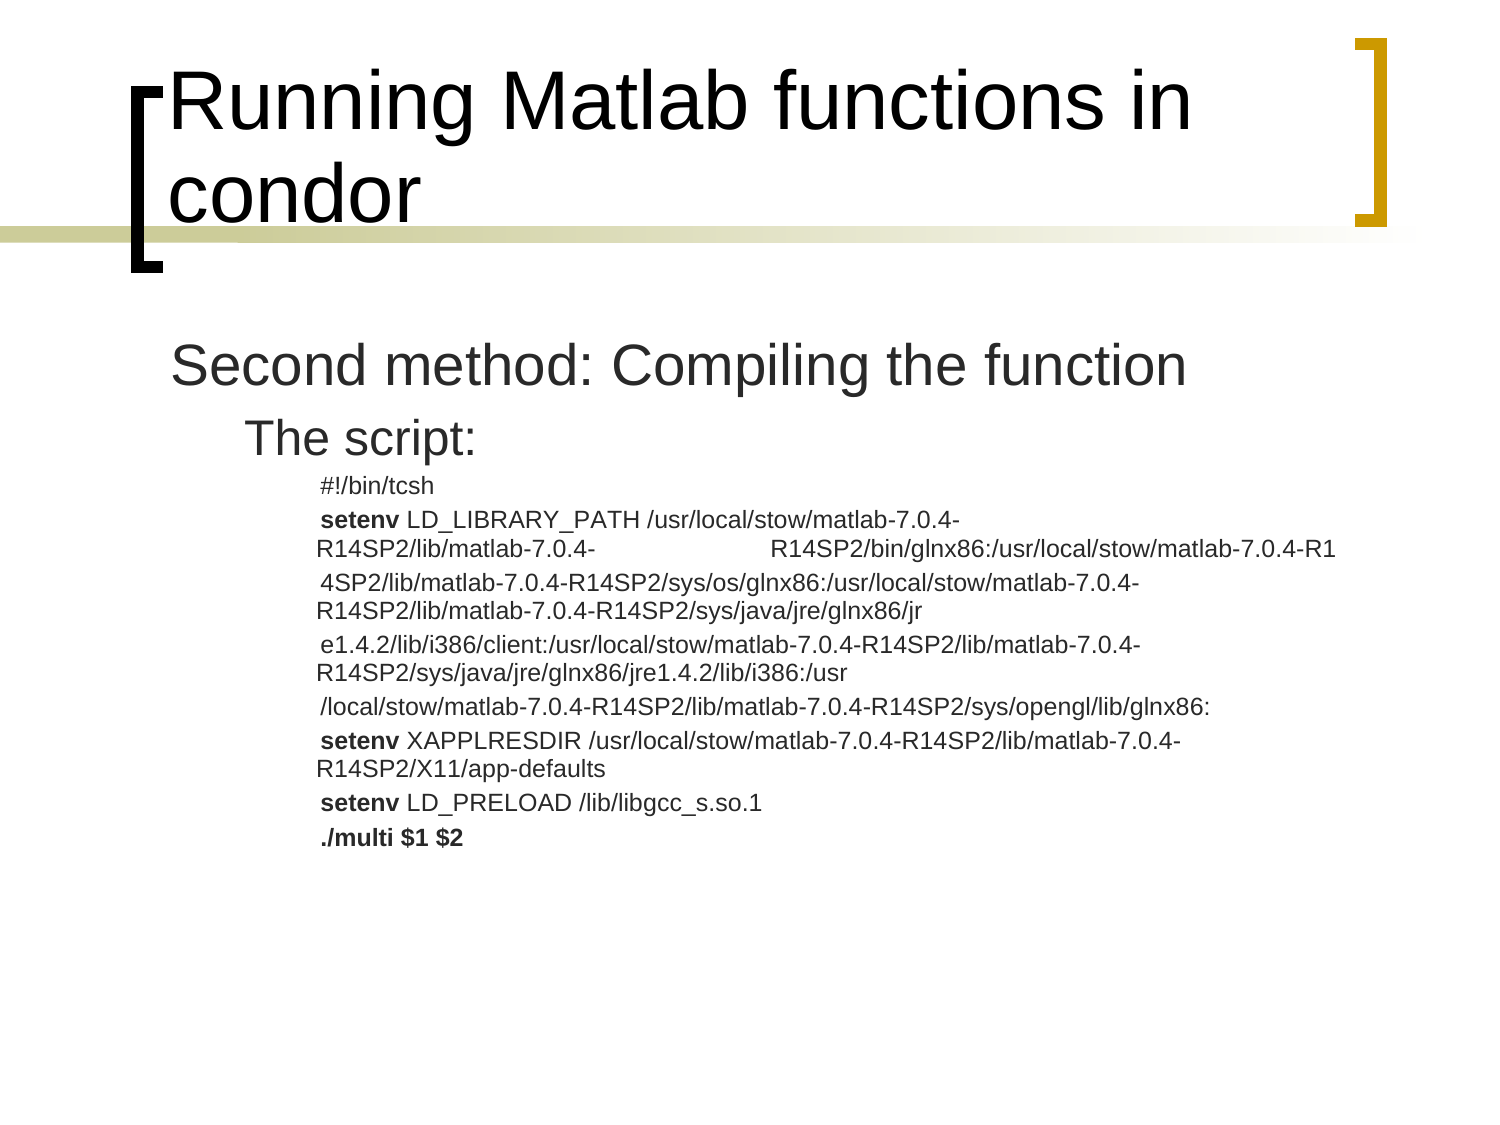

# Running Matlab functions in condor
Second method: Compiling the function
The script:
		#!/bin/tcsh
		setenv LD_LIBRARY_PATH /usr/local/stow/matlab-7.0.4-		R14SP2/lib/matlab-7.0.4-		R14SP2/bin/glnx86:/usr/local/stow/matlab-7.0.4-R1
		4SP2/lib/matlab-7.0.4-R14SP2/sys/os/glnx86:/usr/local/stow/matlab-7.0.4-		R14SP2/lib/matlab-7.0.4-R14SP2/sys/java/jre/glnx86/jr
		e1.4.2/lib/i386/client:/usr/local/stow/matlab-7.0.4-R14SP2/lib/matlab-7.0.4-		R14SP2/sys/java/jre/glnx86/jre1.4.2/lib/i386:/usr
		/local/stow/matlab-7.0.4-R14SP2/lib/matlab-7.0.4-R14SP2/sys/opengl/lib/glnx86:
		setenv XAPPLRESDIR /usr/local/stow/matlab-7.0.4-R14SP2/lib/matlab-7.0.4-		R14SP2/X11/app-defaults
		setenv LD_PRELOAD /lib/libgcc_s.so.1
		./multi $1 $2